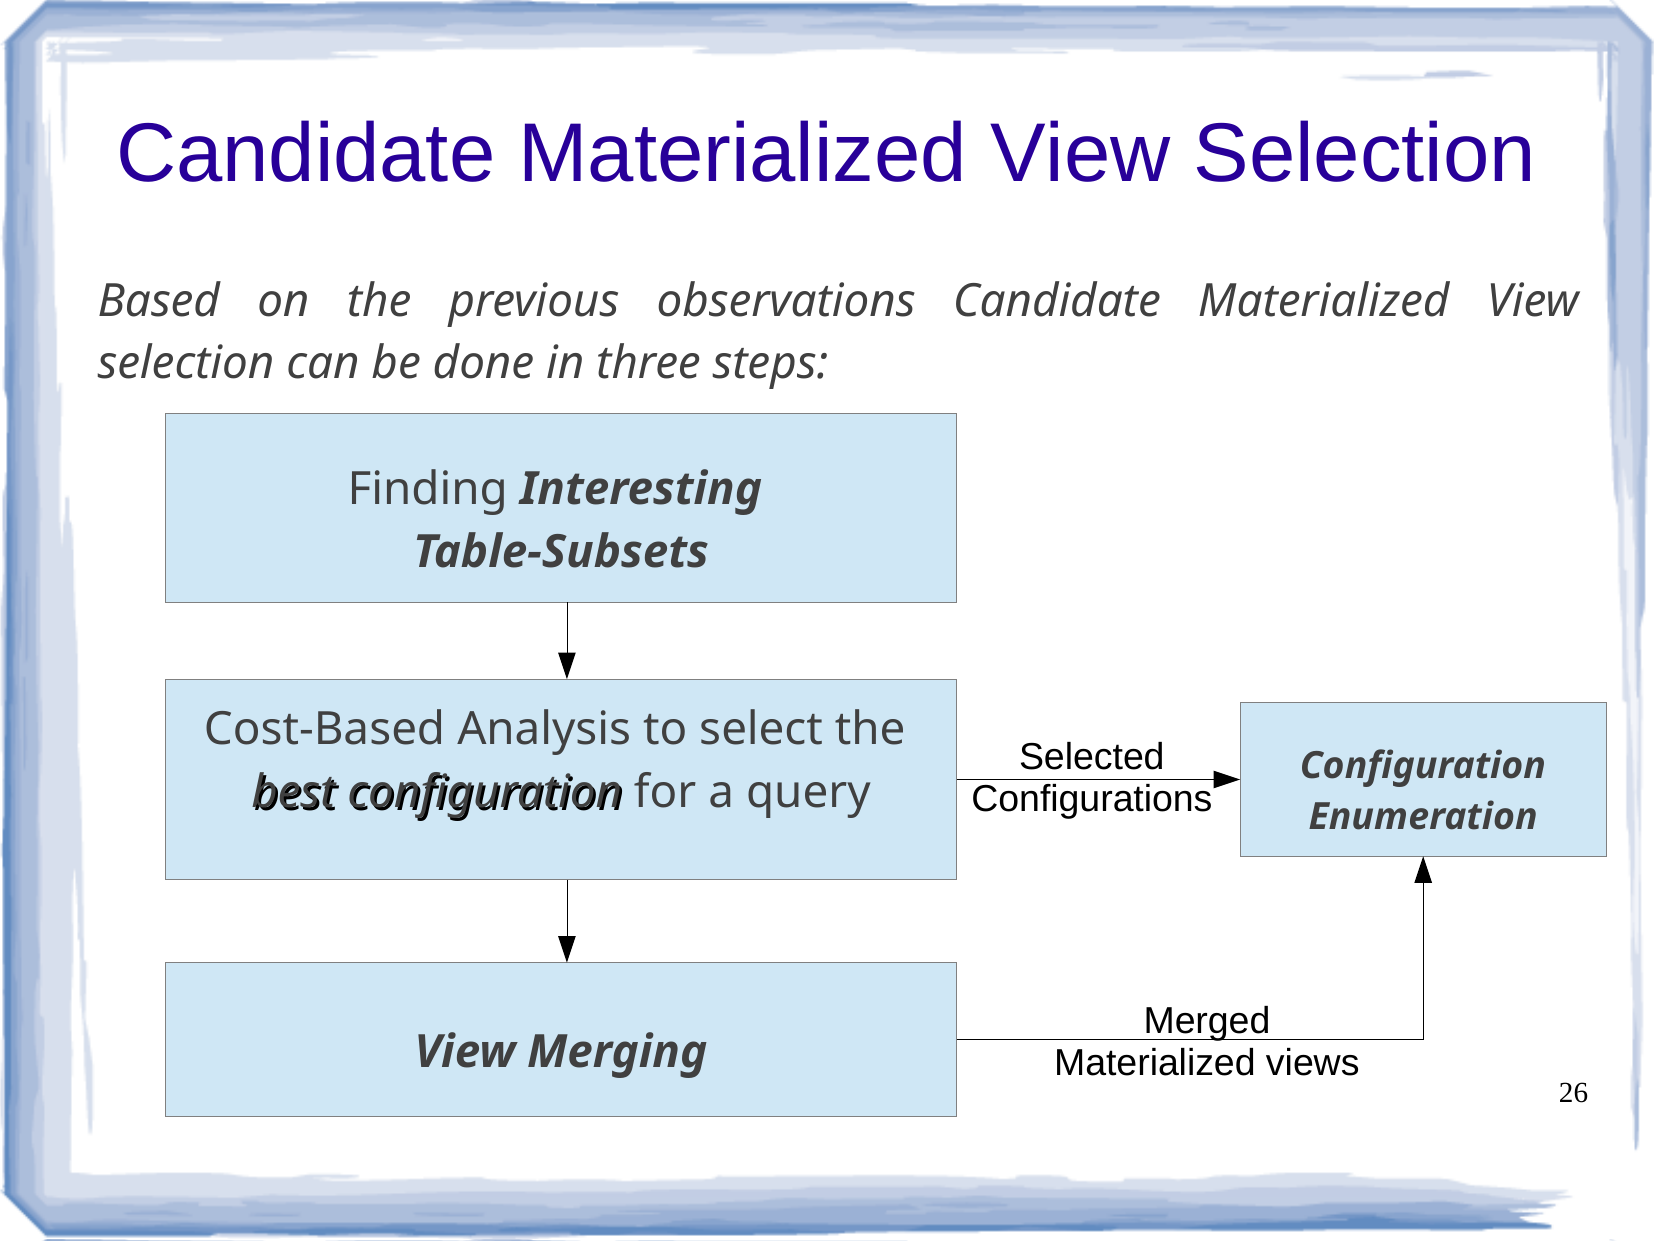

# Candidate Materialized View Selection
Based on the previous observations Candidate Materialized View selection can be done in three steps:
Finding Interesting
Table-Subsets
Cost-Based Analysis to select the
best configuration for a query
Configuration
Enumeration
Selected
Configurations
View Merging
Merged
Materialized views
26